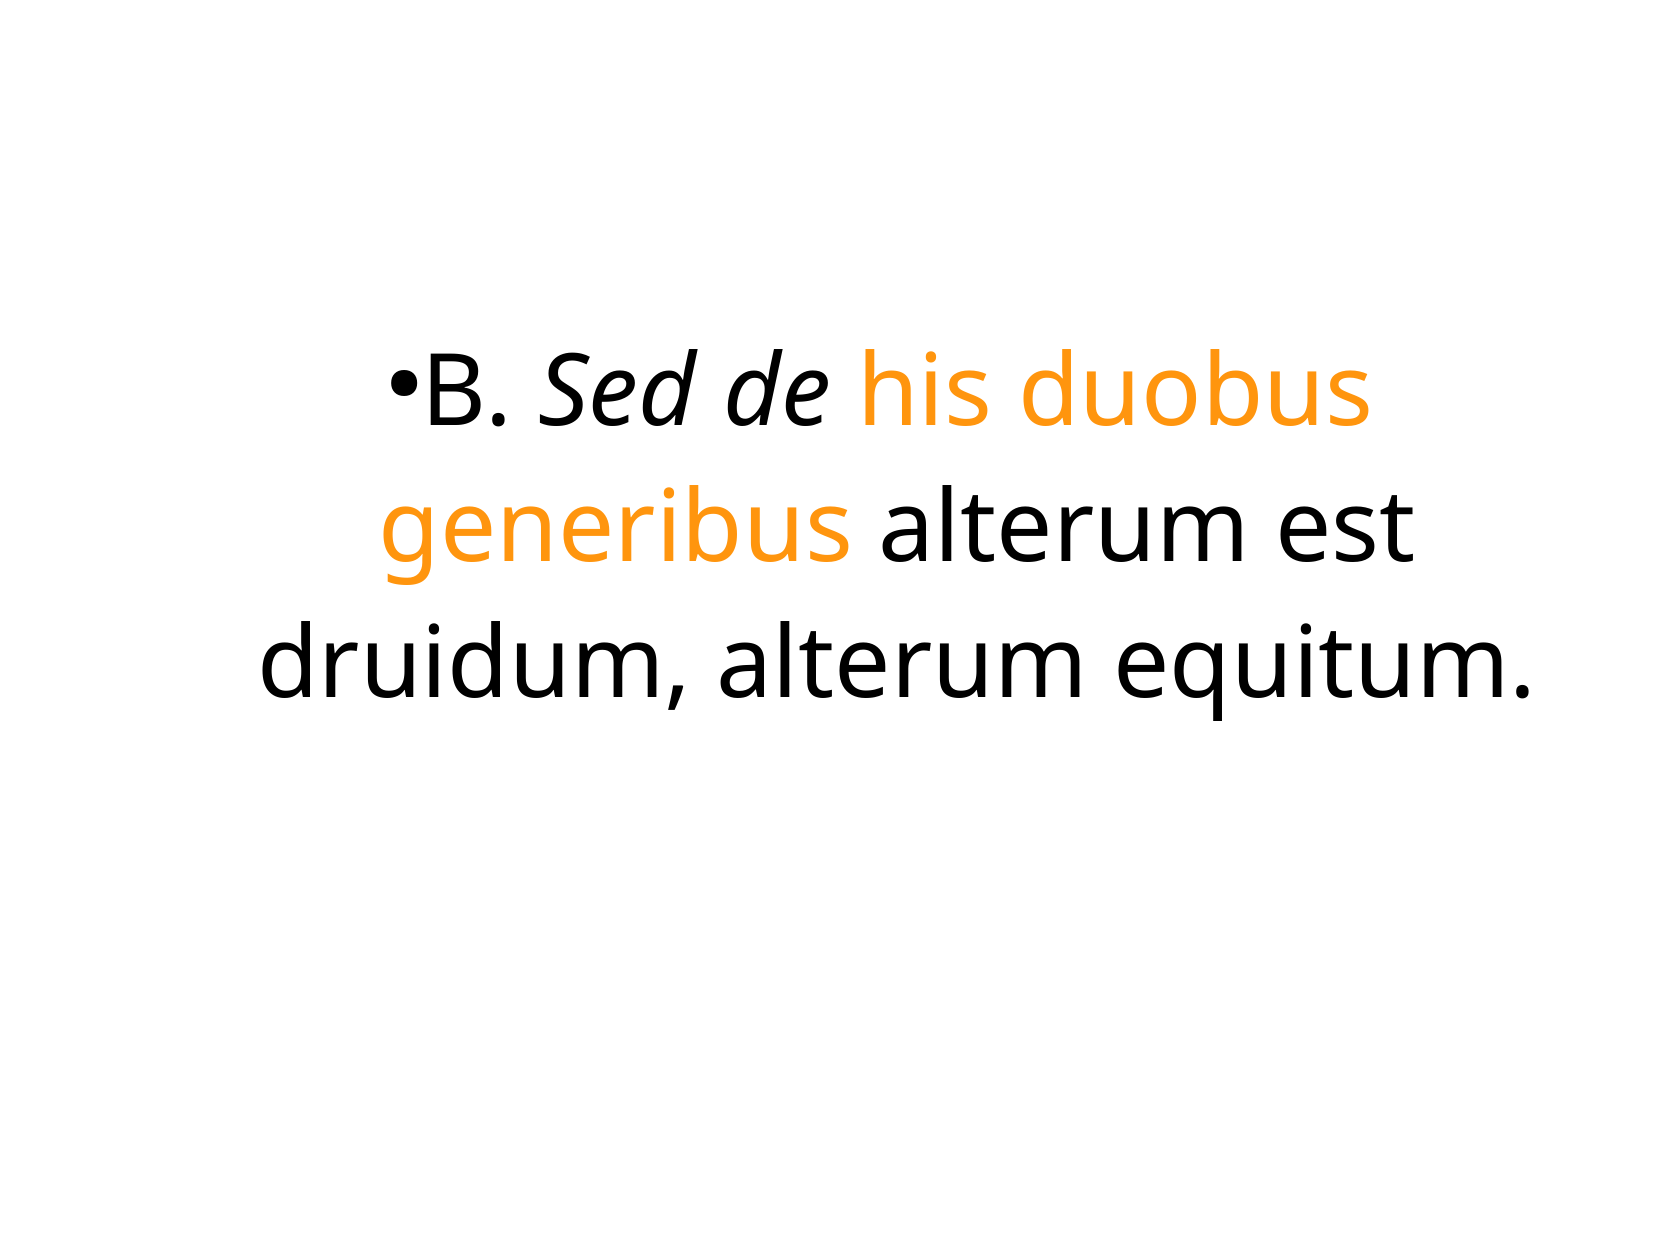

# B. Sed de his duobus generibus alterum est druidum, alterum equitum.